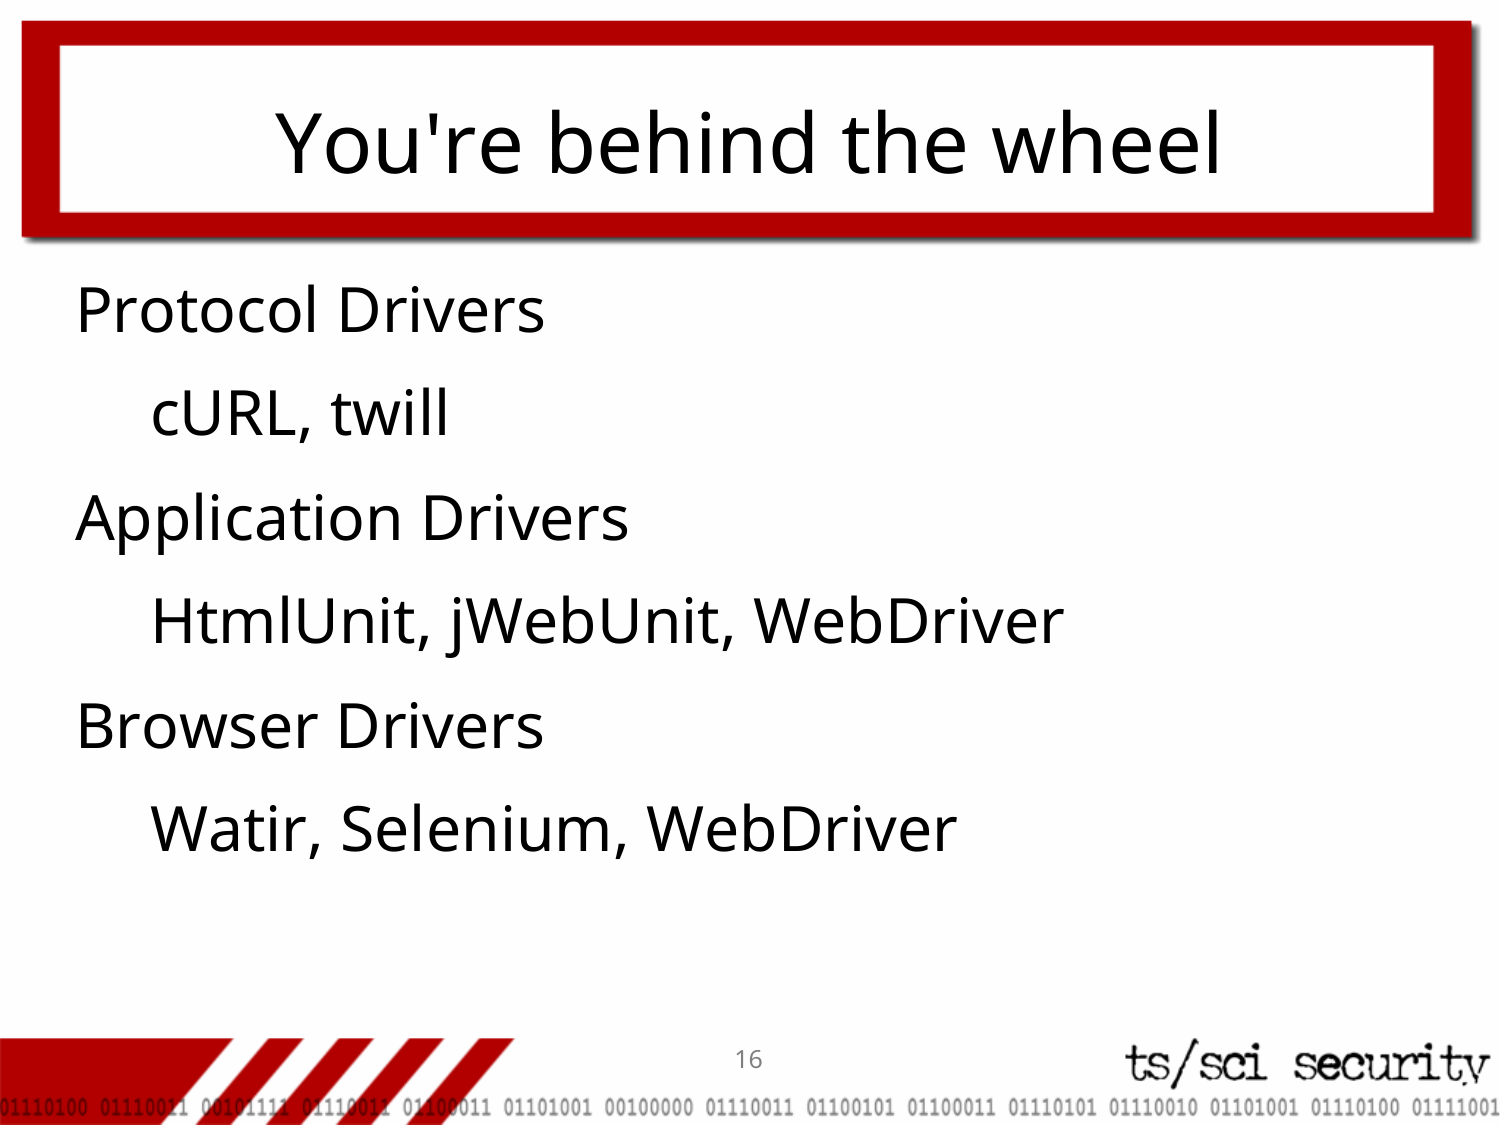

# You're behind the wheel
Protocol Drivers
cURL, twill
Application Drivers
HtmlUnit, jWebUnit, WebDriver
Browser Drivers
Watir, Selenium, WebDriver
16